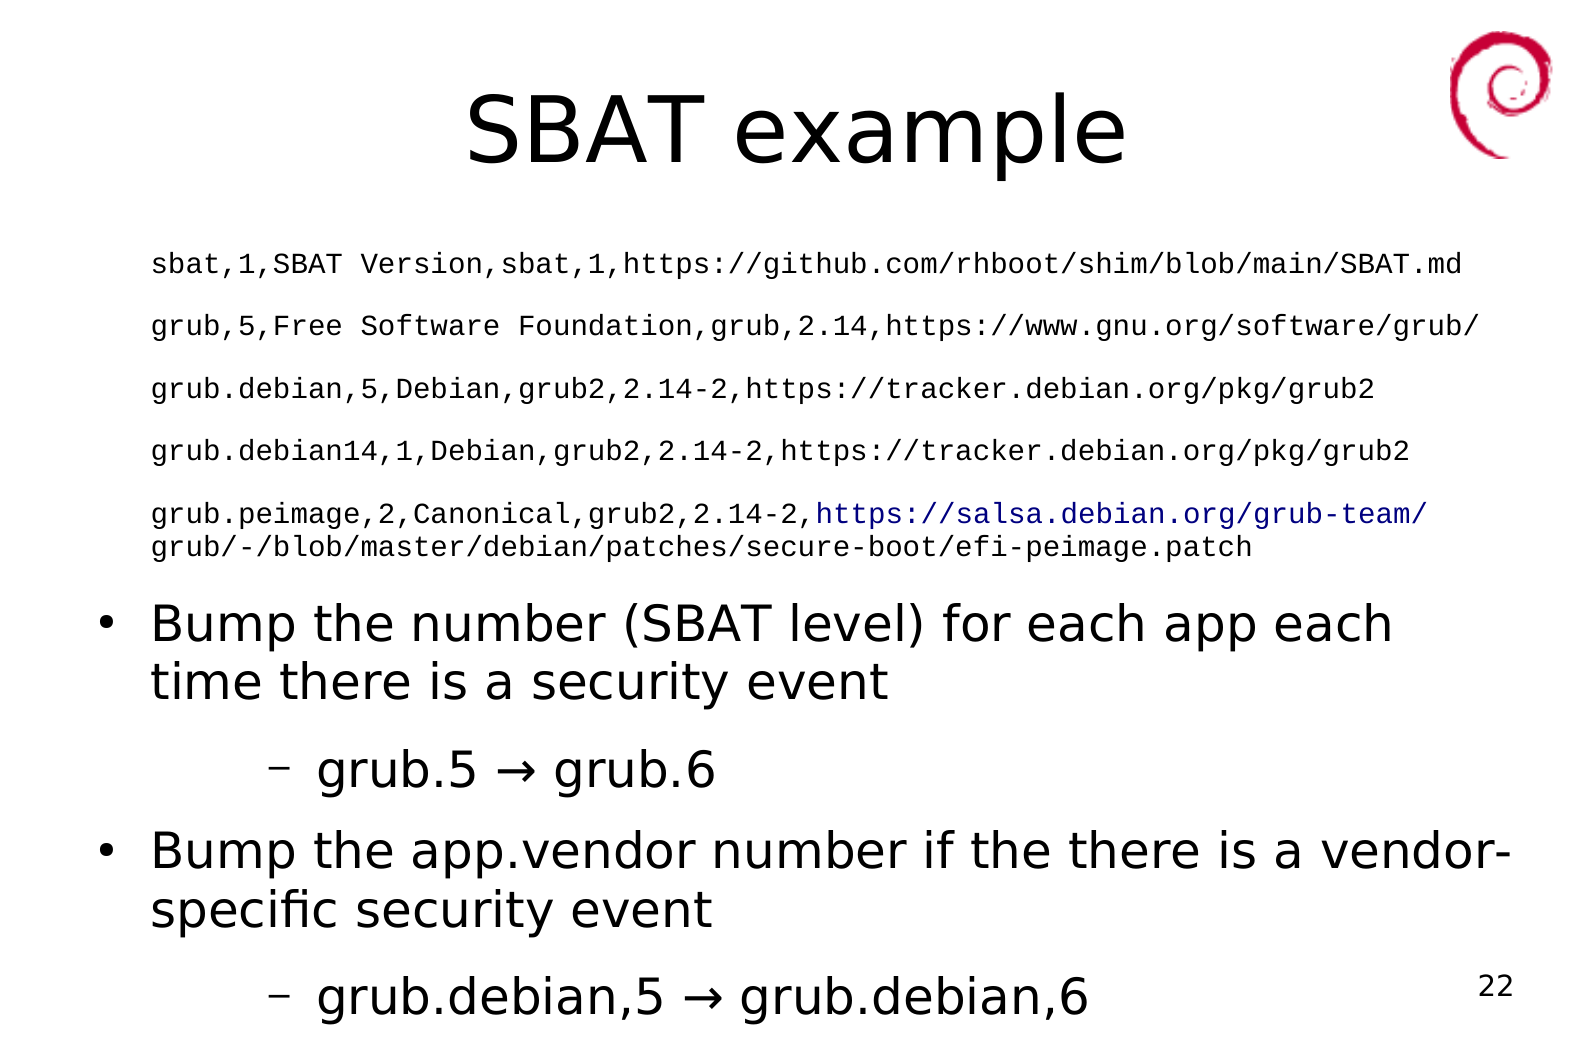

# SBAT example
sbat,1,SBAT Version,sbat,1,https://github.com/rhboot/shim/blob/main/SBAT.md
grub,5,Free Software Foundation,grub,2.14,https://www.gnu.org/software/grub/
grub.debian,5,Debian,grub2,2.14-2,https://tracker.debian.org/pkg/grub2
grub.debian14,1,Debian,grub2,2.14-2,https://tracker.debian.org/pkg/grub2
grub.peimage,2,Canonical,grub2,2.14-2,https://salsa.debian.org/grub-team/grub/-/blob/master/debian/patches/secure-boot/efi-peimage.patch
Bump the number (SBAT level) for each app each time there is a security event
grub.5 → grub.6
Bump the app.vendor number if the there is a vendor-specific security event
grub.debian,5 → grub.debian,6
22